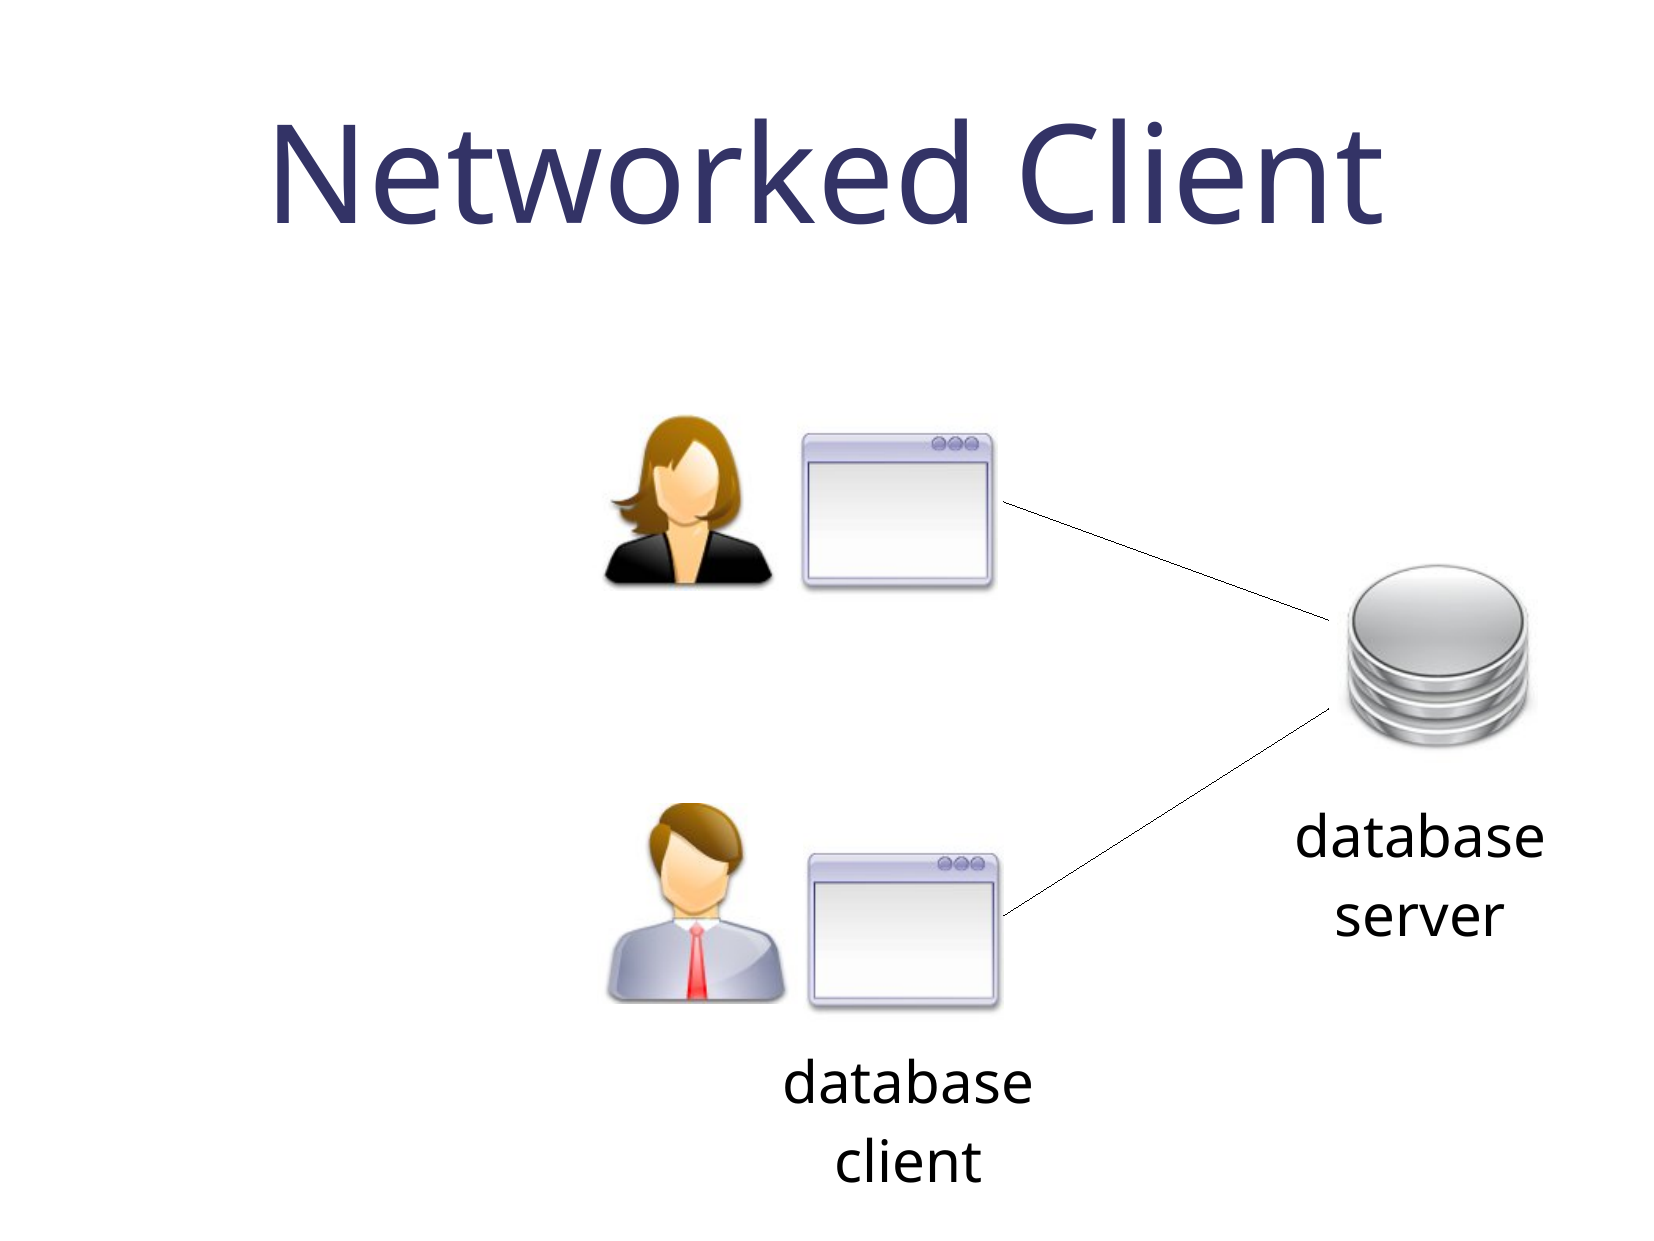

# Networked Client
database
server
database
client